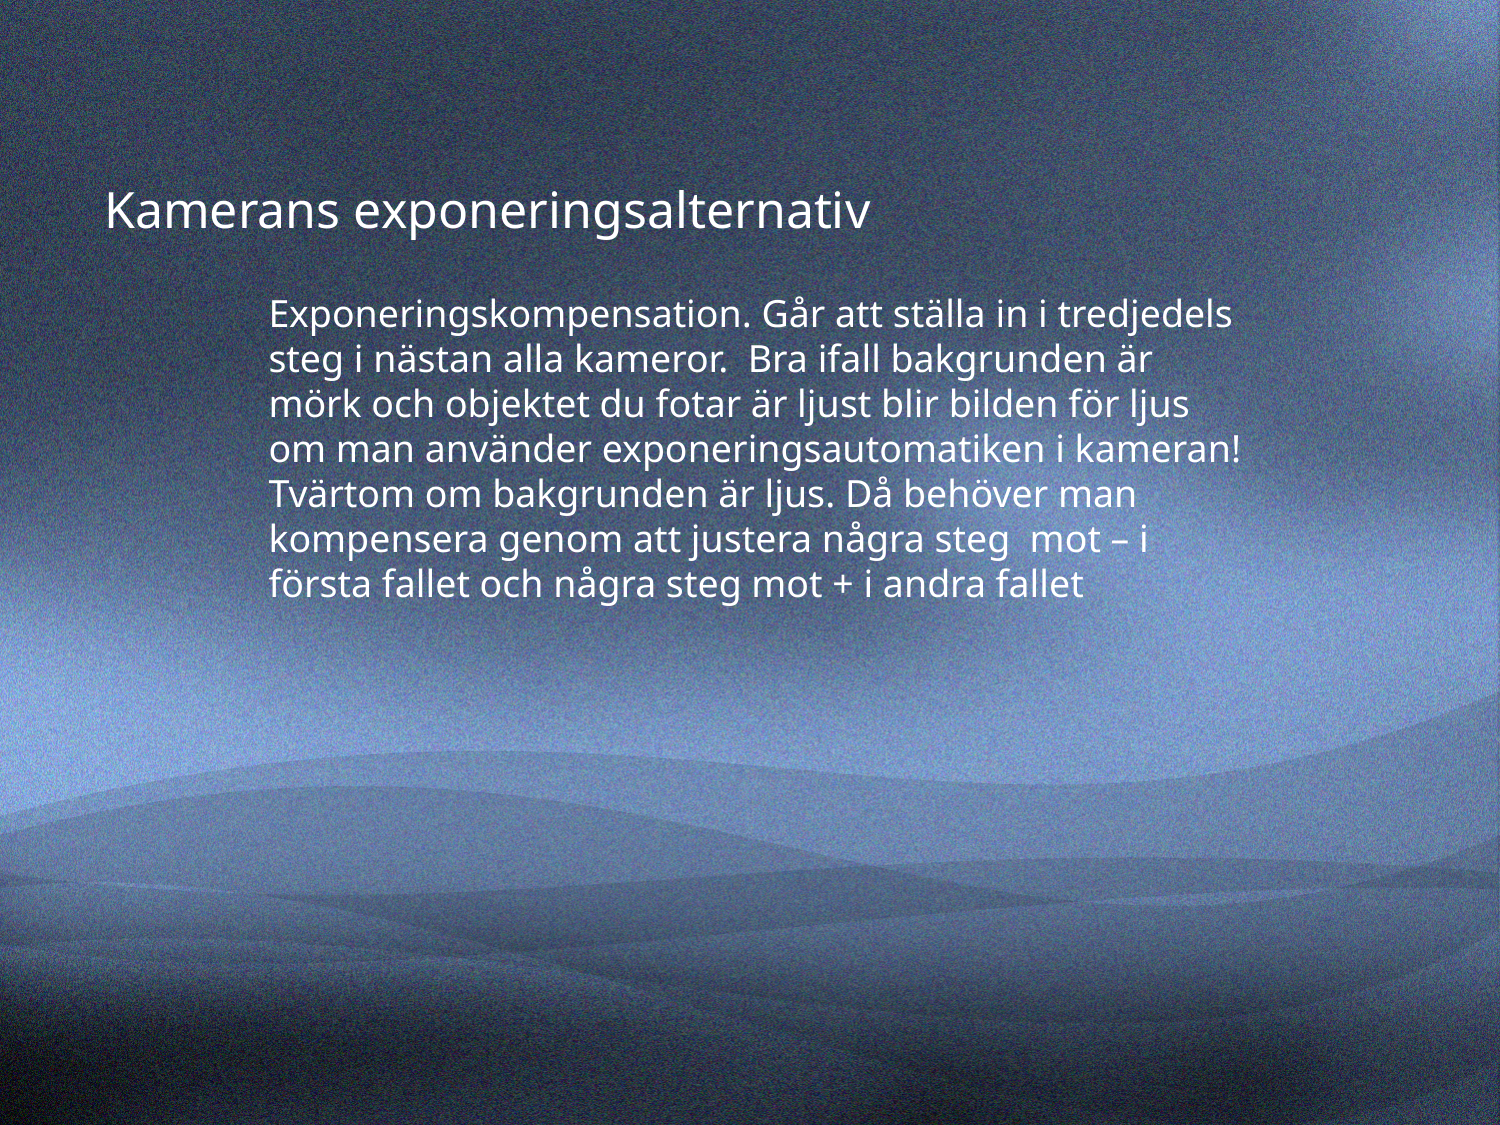

Kamerans exponeringsalternativ
Exponeringskompensation. Går att ställa in i tredjedels steg i nästan alla kameror. Bra ifall bakgrunden är mörk och objektet du fotar är ljust blir bilden för ljus om man använder exponeringsautomatiken i kameran! Tvärtom om bakgrunden är ljus. Då behöver man kompensera genom att justera några steg mot – i första fallet och några steg mot + i andra fallet